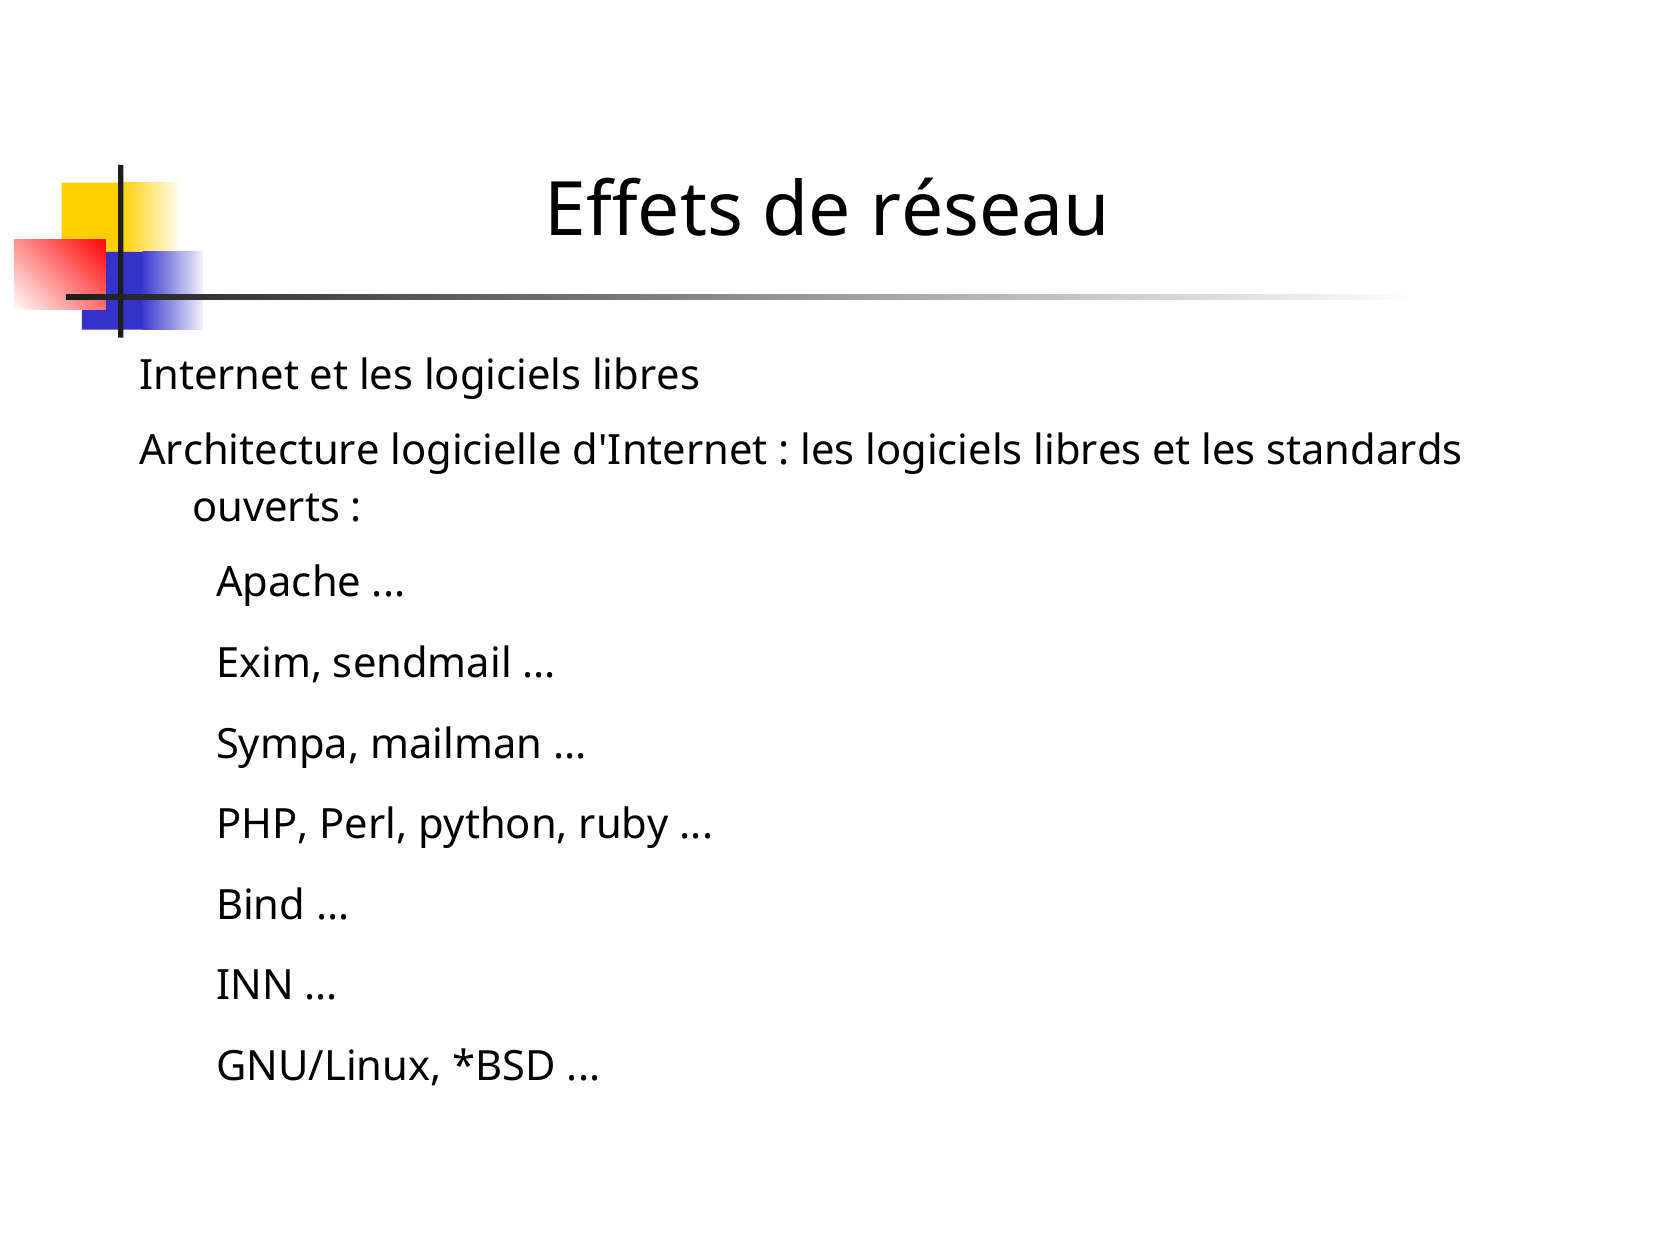

# Effets de réseau
Internet et les logiciels libres
Architecture logicielle d'Internet : les logiciels libres et les standards ouverts :
Apache ...
Exim, sendmail ...
Sympa, mailman ...
PHP, Perl, python, ruby ...
Bind ...
INN ...
GNU/Linux, *BSD ...